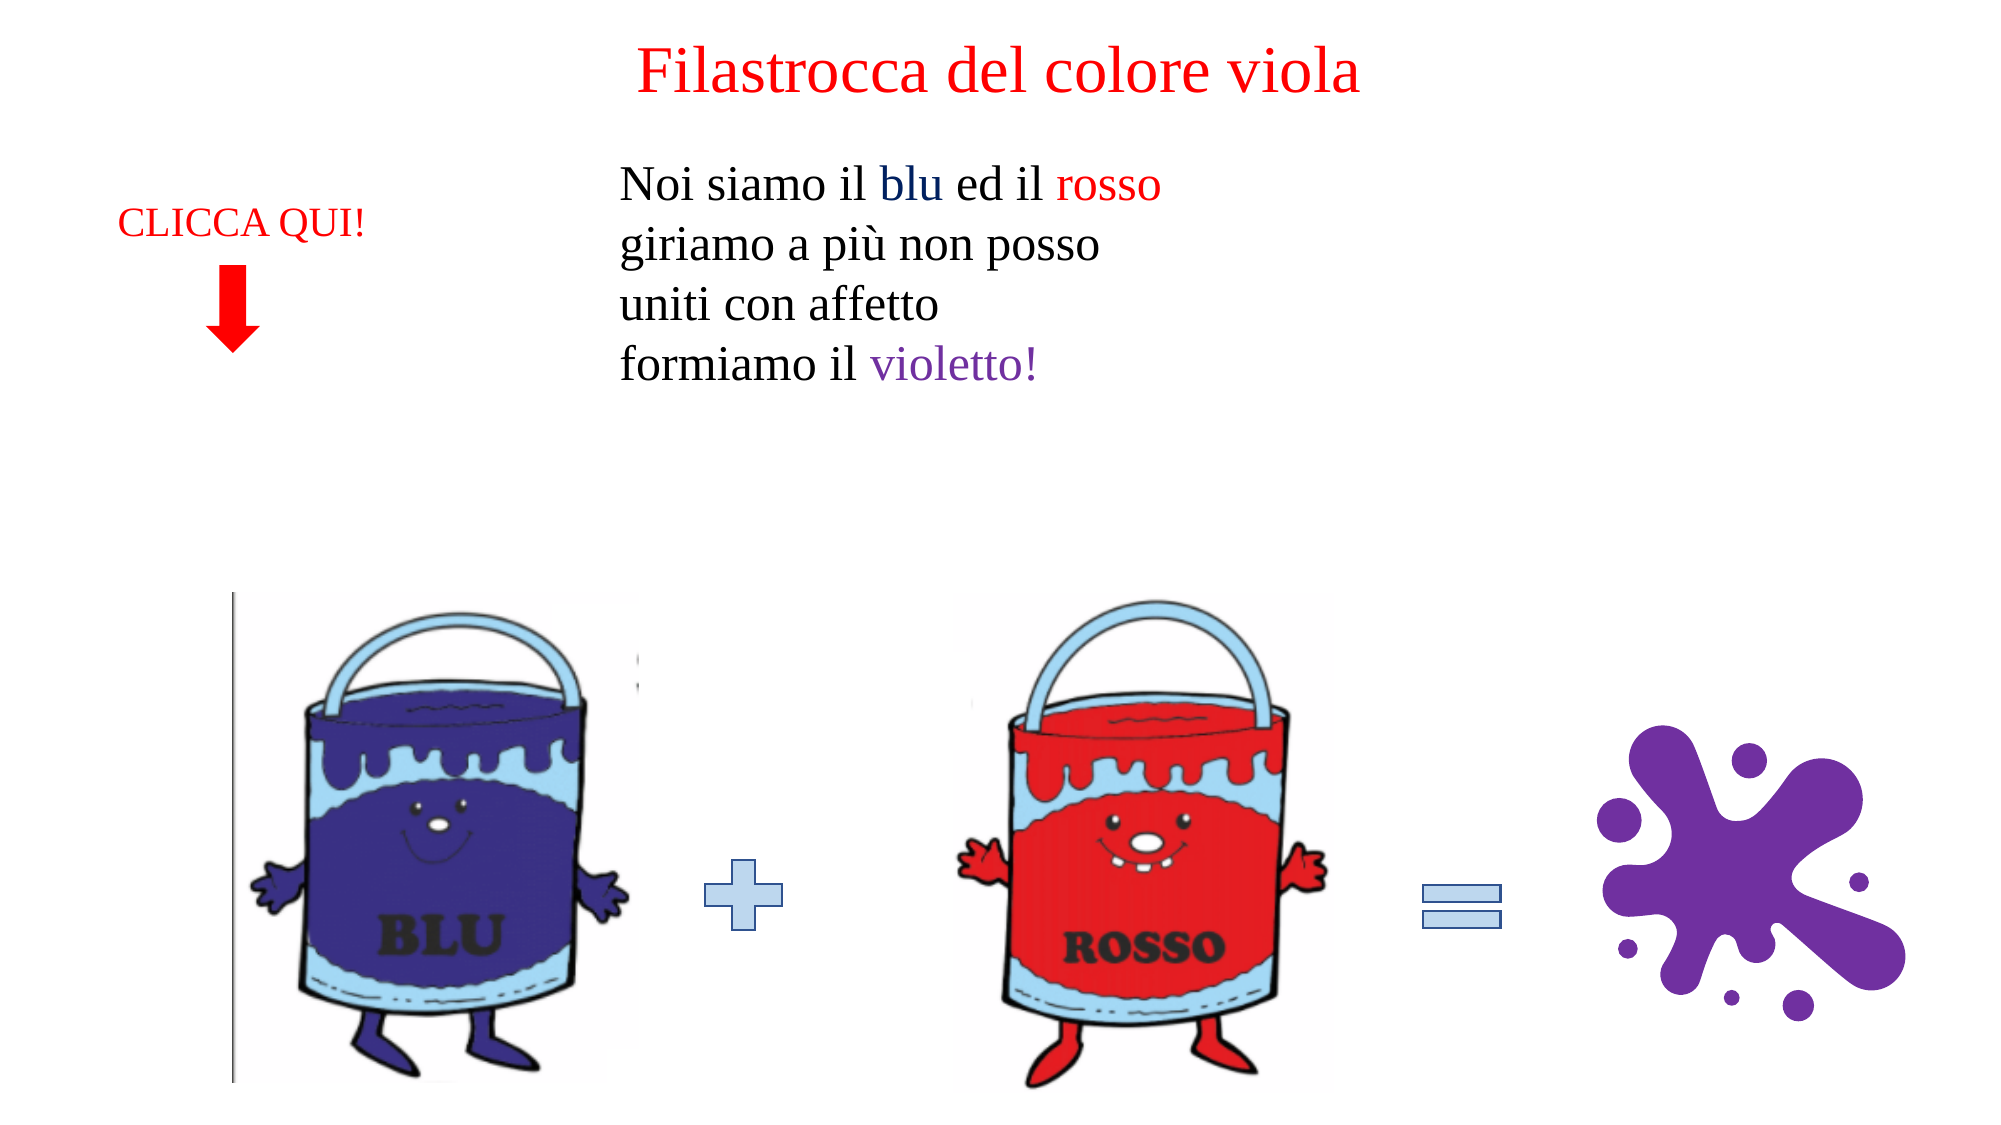

# Filastrocca del colore viola
Noi siamo il blu ed il rosso
giriamo a più non posso
uniti con affetto
formiamo il violetto!
CLICCA QUI!